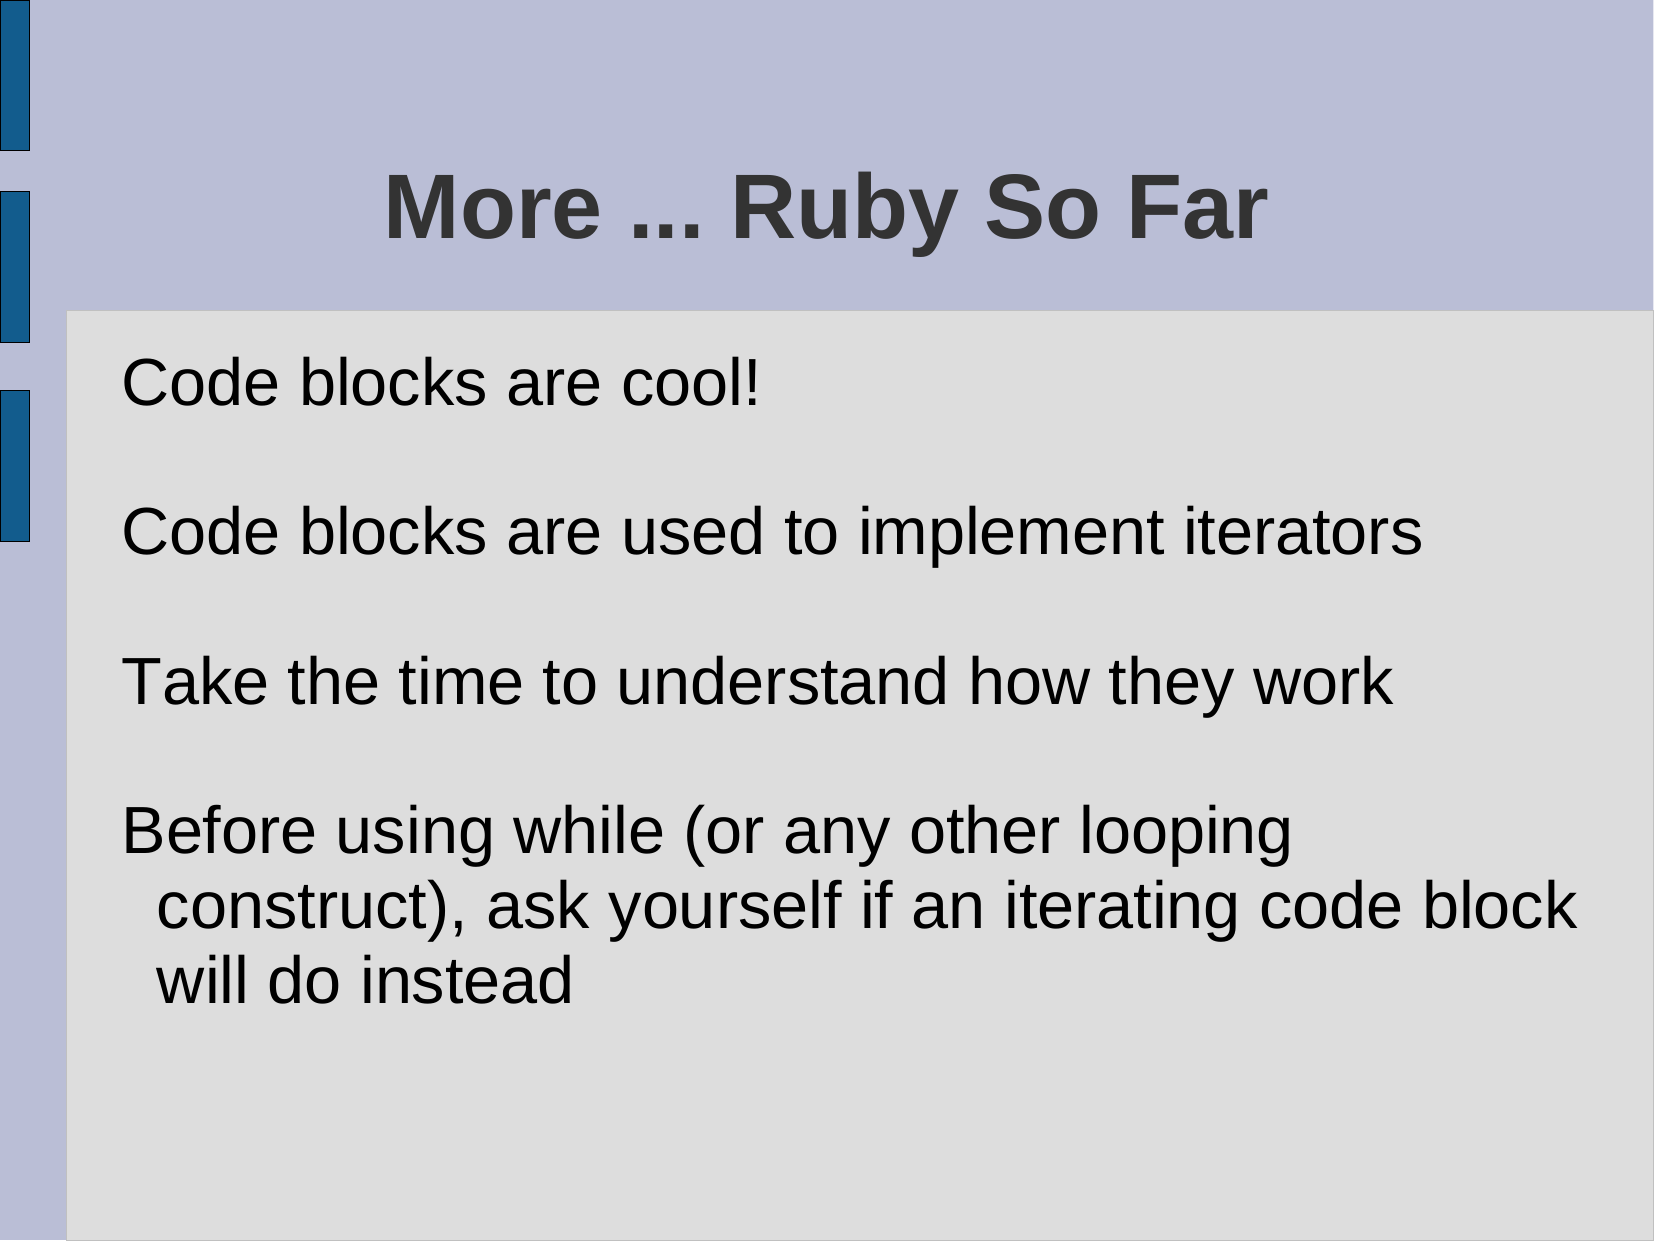

# More ... Ruby So Far
Code blocks are cool!
Code blocks are used to implement iterators
Take the time to understand how they work
Before using while (or any other looping construct), ask yourself if an iterating code block will do instead